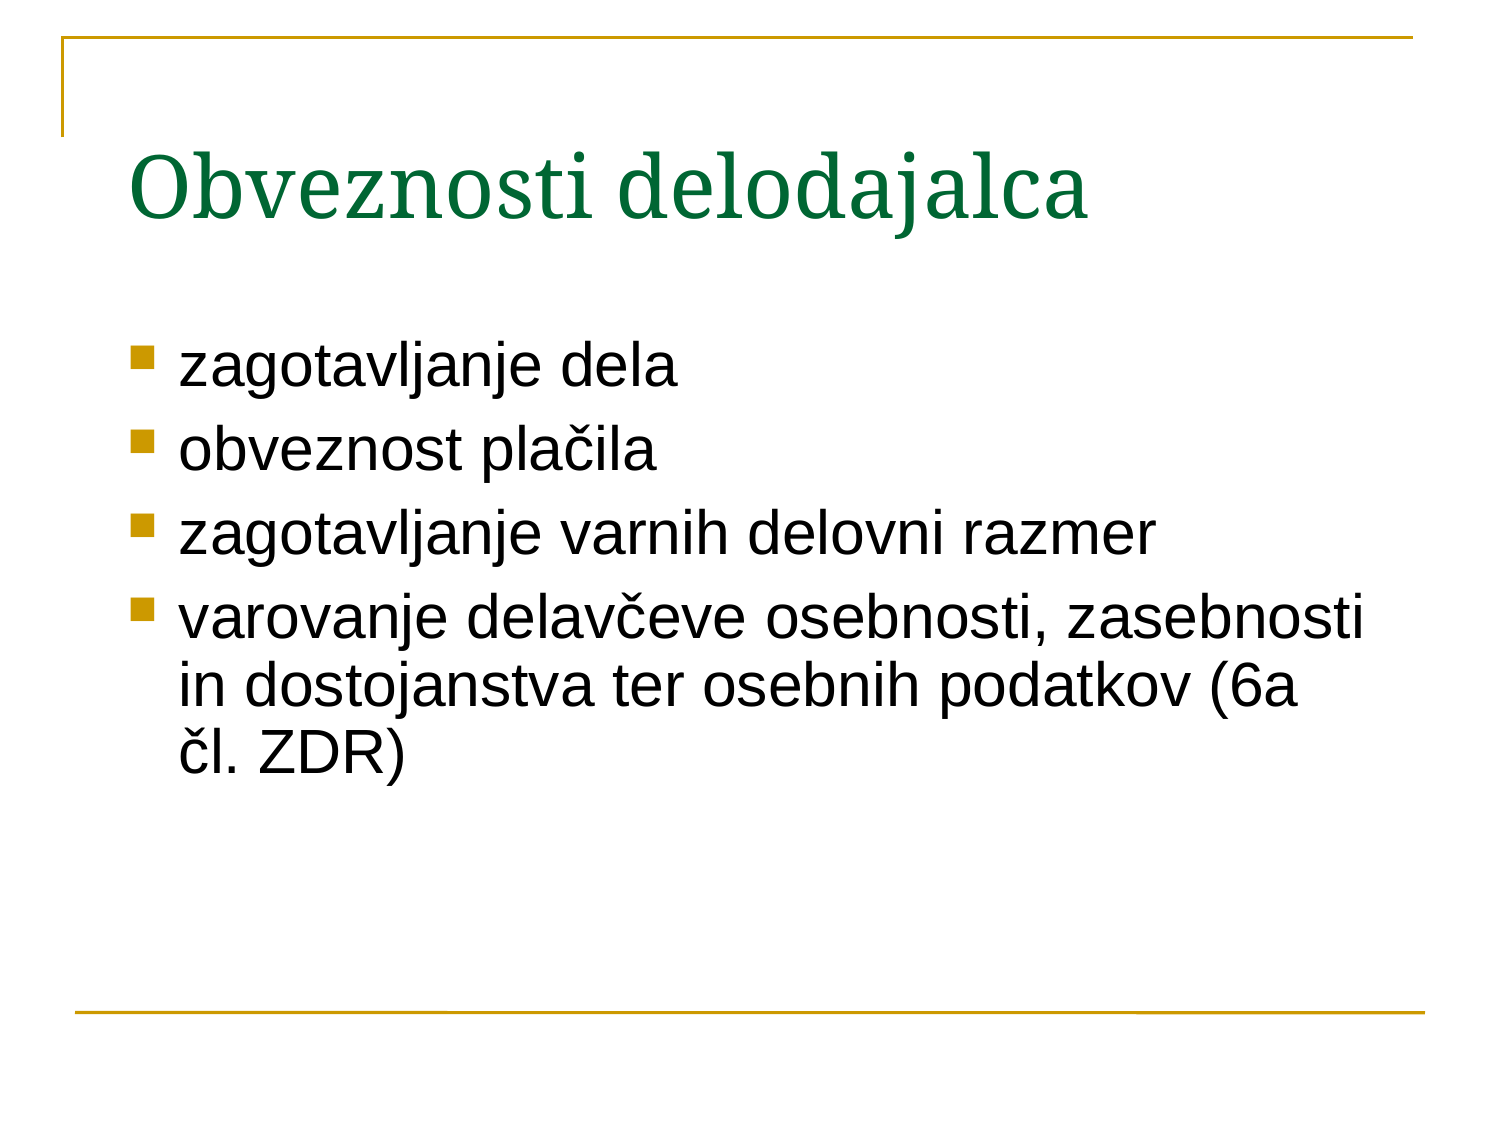

# Obveznosti delodajalca
zagotavljanje dela
obveznost plačila
zagotavljanje varnih delovni razmer
varovanje delavčeve osebnosti, zasebnosti in dostojanstva ter osebnih podatkov (6a čl. ZDR)‏